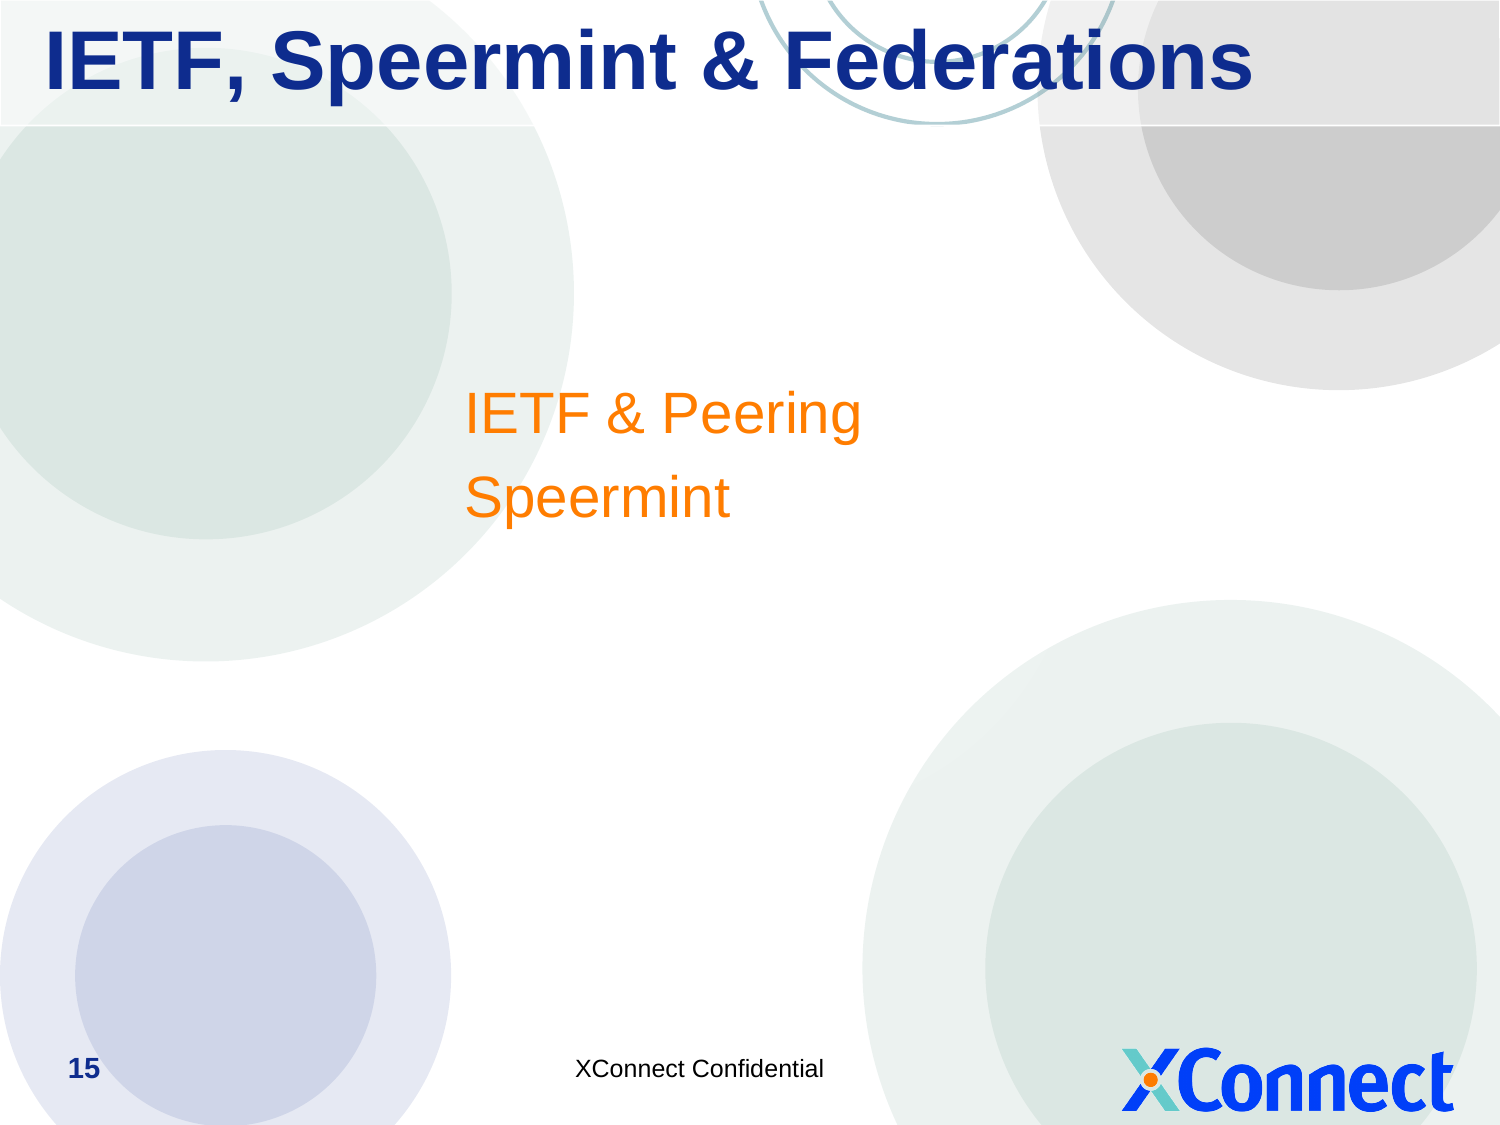

# IETF, Speermint & Federations
IETF & Peering
Speermint